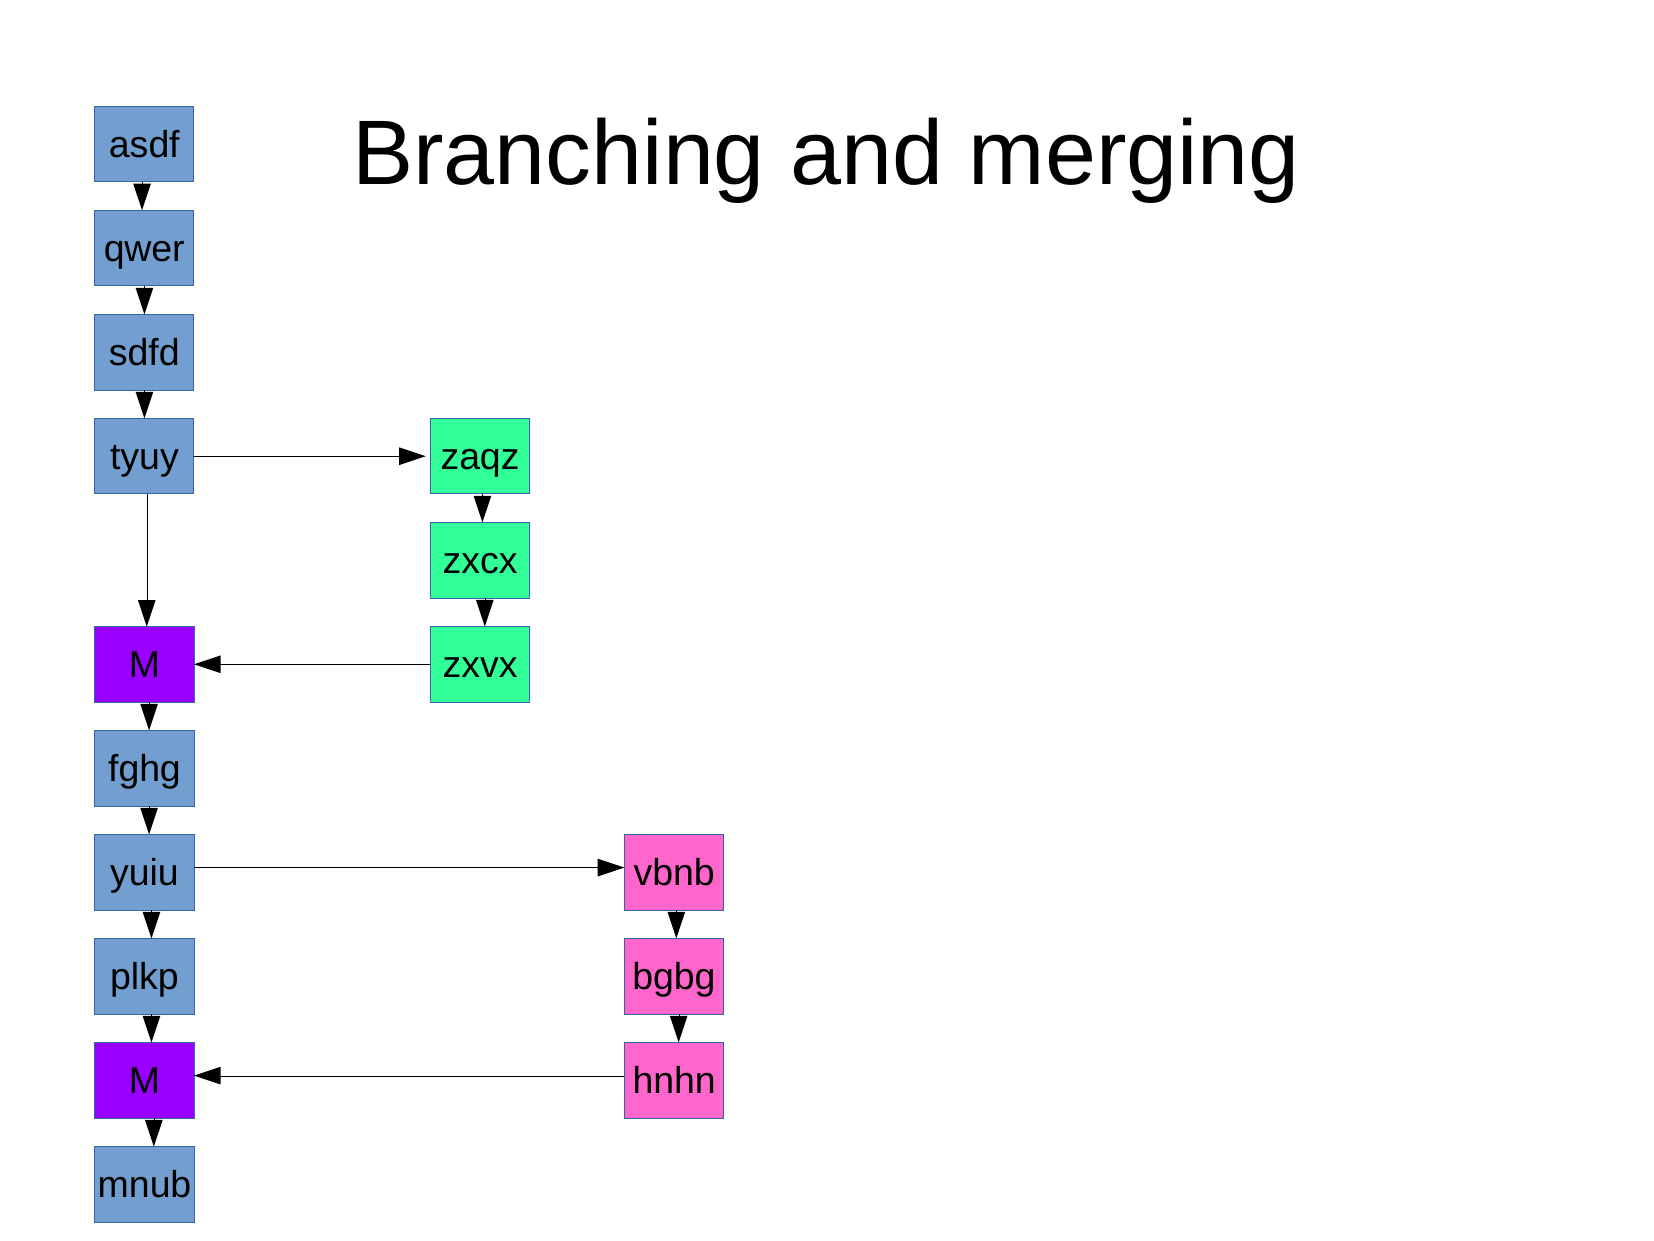

# Branching and merging
asdf
qwer
sdfd
tyuy
zaqz
zxcx
zxvx
M
fghg
yuiu
vbnb
plkp
bgbg
M
hnhn
mnub